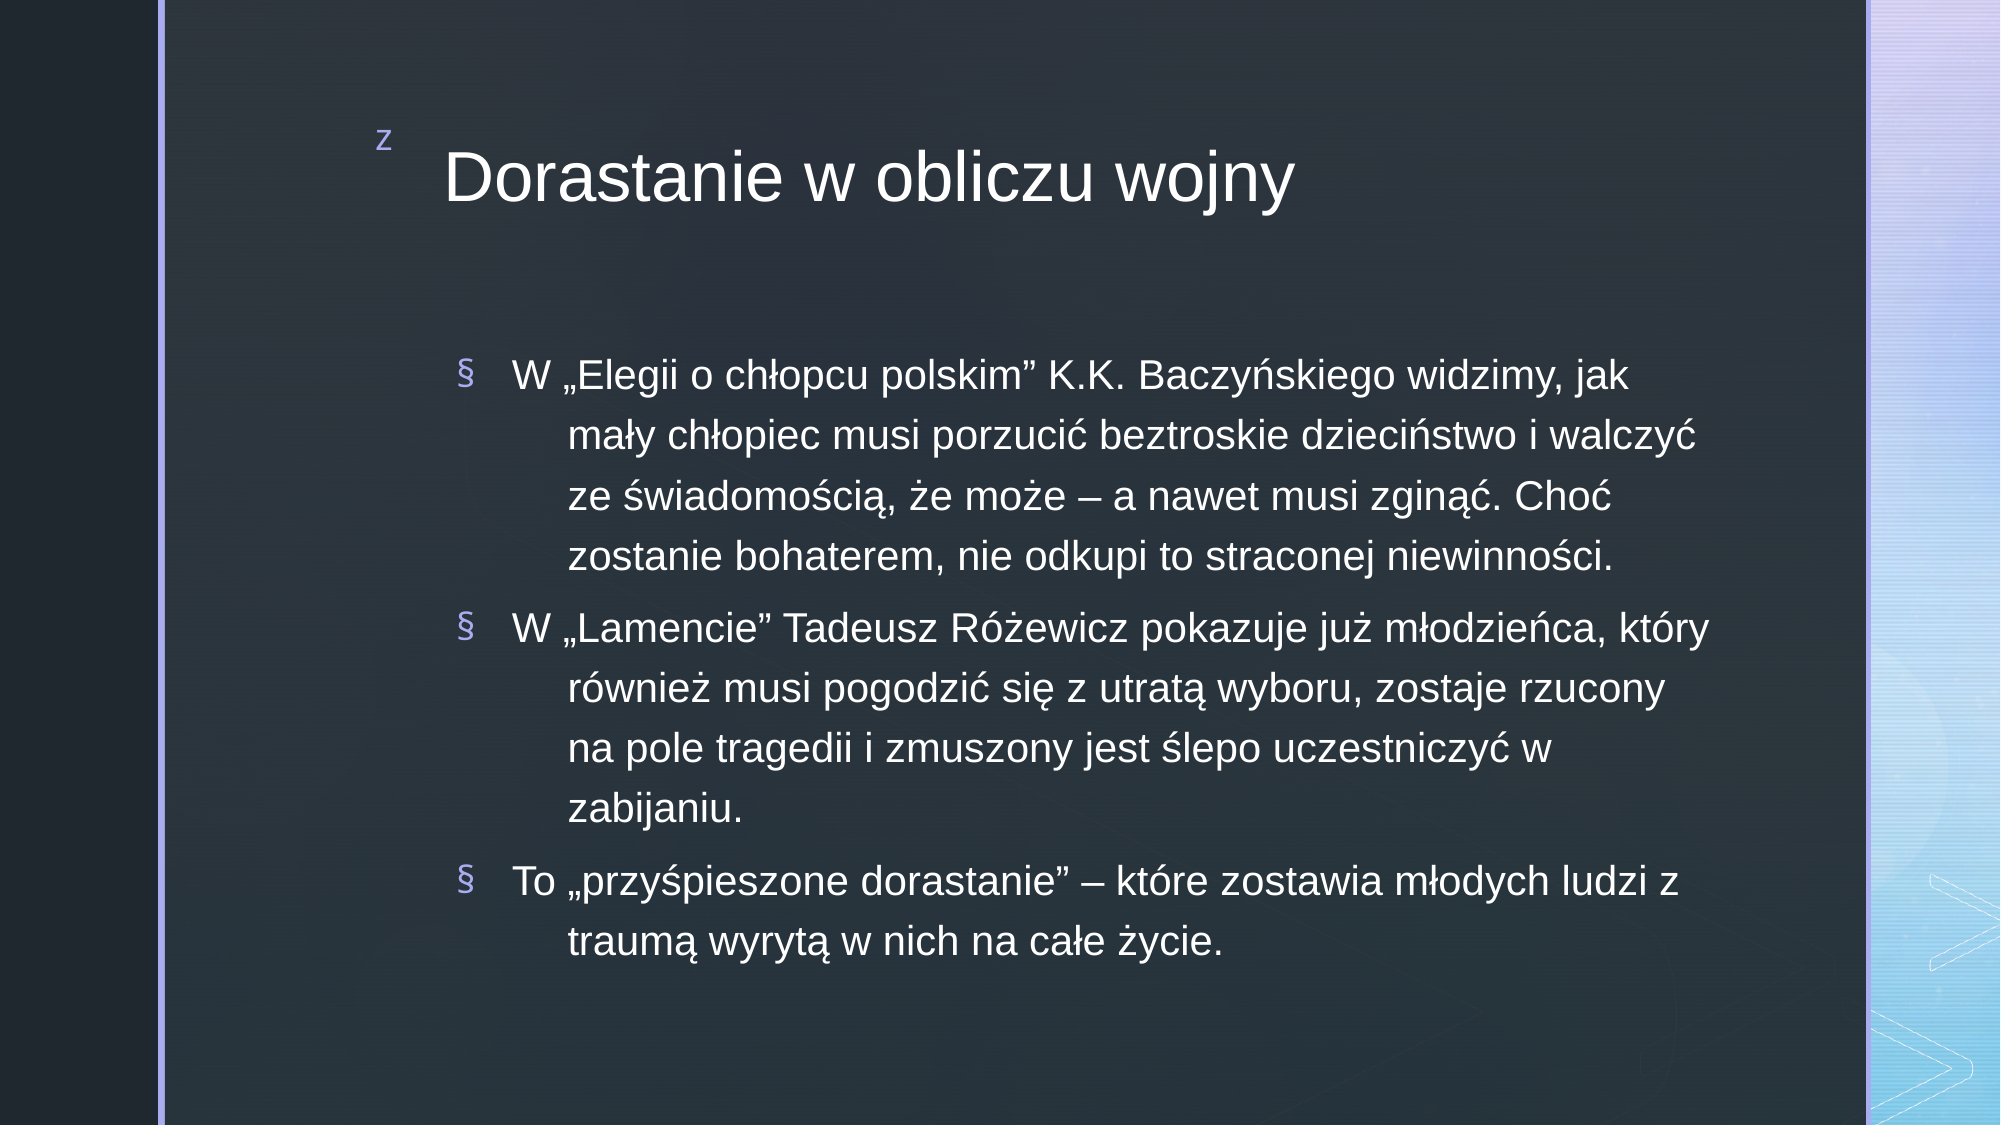

# Dorastanie w obliczu wojny
W „Elegii o chłopcu polskim” K.K. Baczyńskiego widzimy, jak mały chłopiec musi porzucić beztroskie dzieciństwo i walczyć ze świadomością, że może – a nawet musi zginąć. Choć zostanie bohaterem, nie odkupi to straconej niewinności.
W „Lamencie” Tadeusz Różewicz pokazuje już młodzieńca, który również musi pogodzić się z utratą wyboru, zostaje rzucony na pole tragedii i zmuszony jest ślepo uczestniczyć w zabijaniu.
To „przyśpieszone dorastanie” – które zostawia młodych ludzi z traumą wyrytą w nich na całe życie.